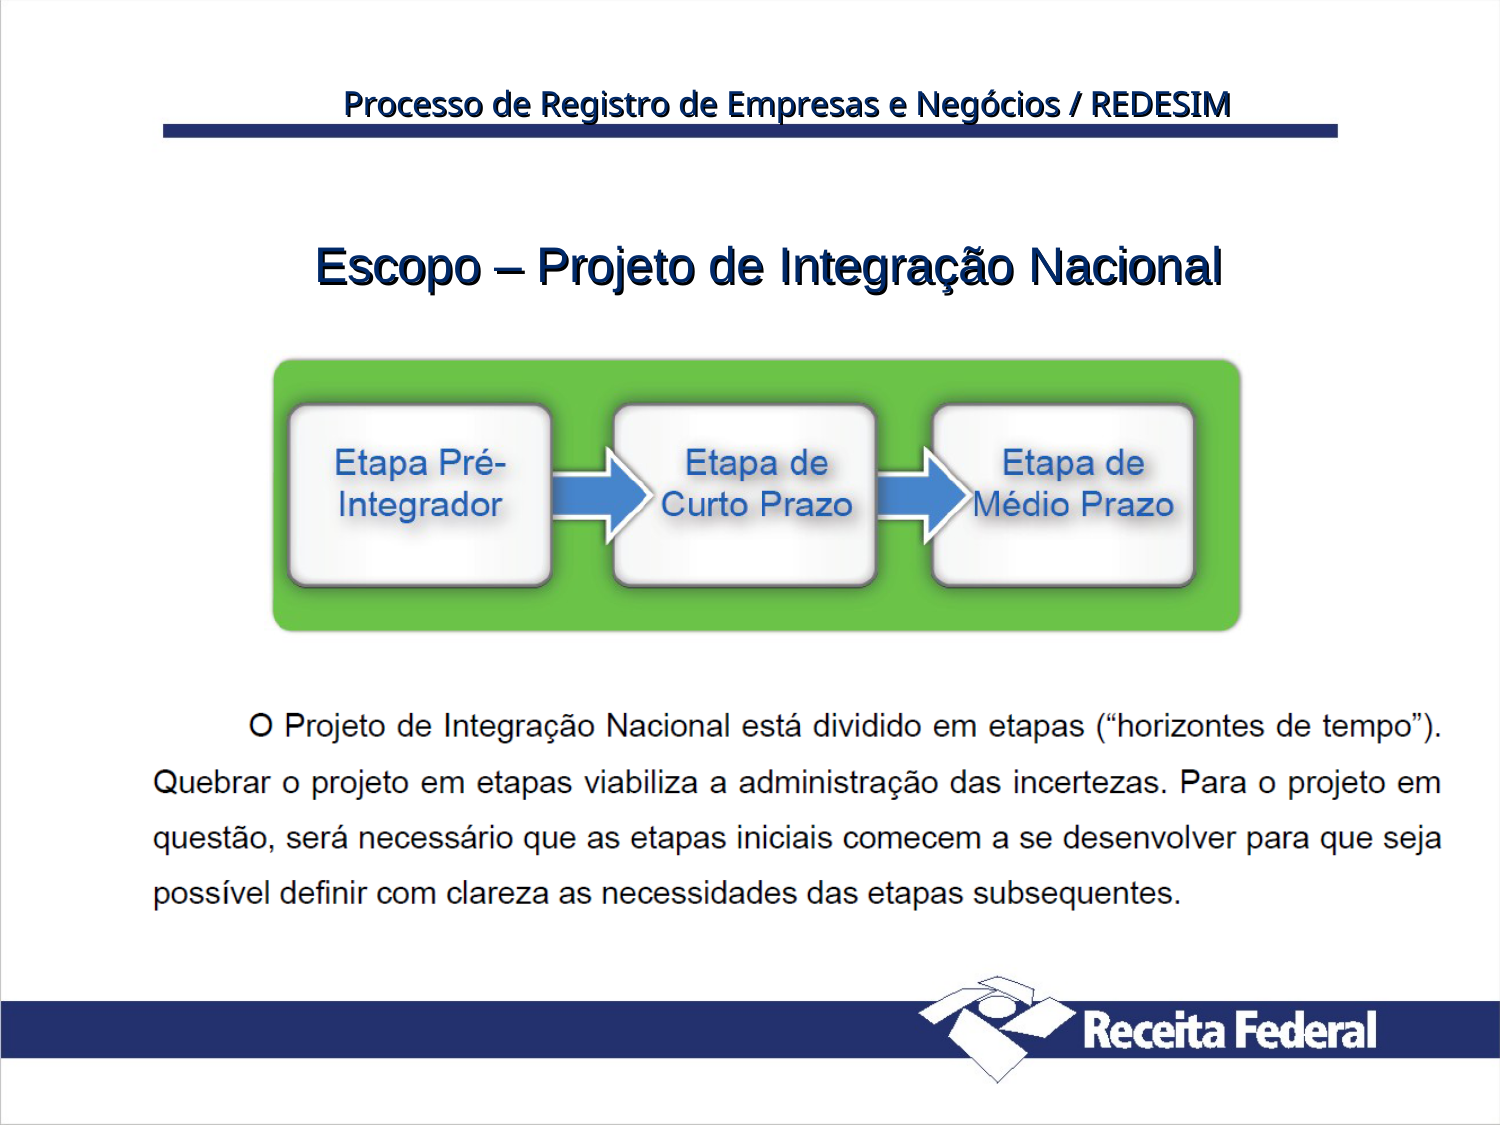

Processo de Registro de Empresas e Negócios / REDESIM
Escopo – Projeto de Integração Nacional